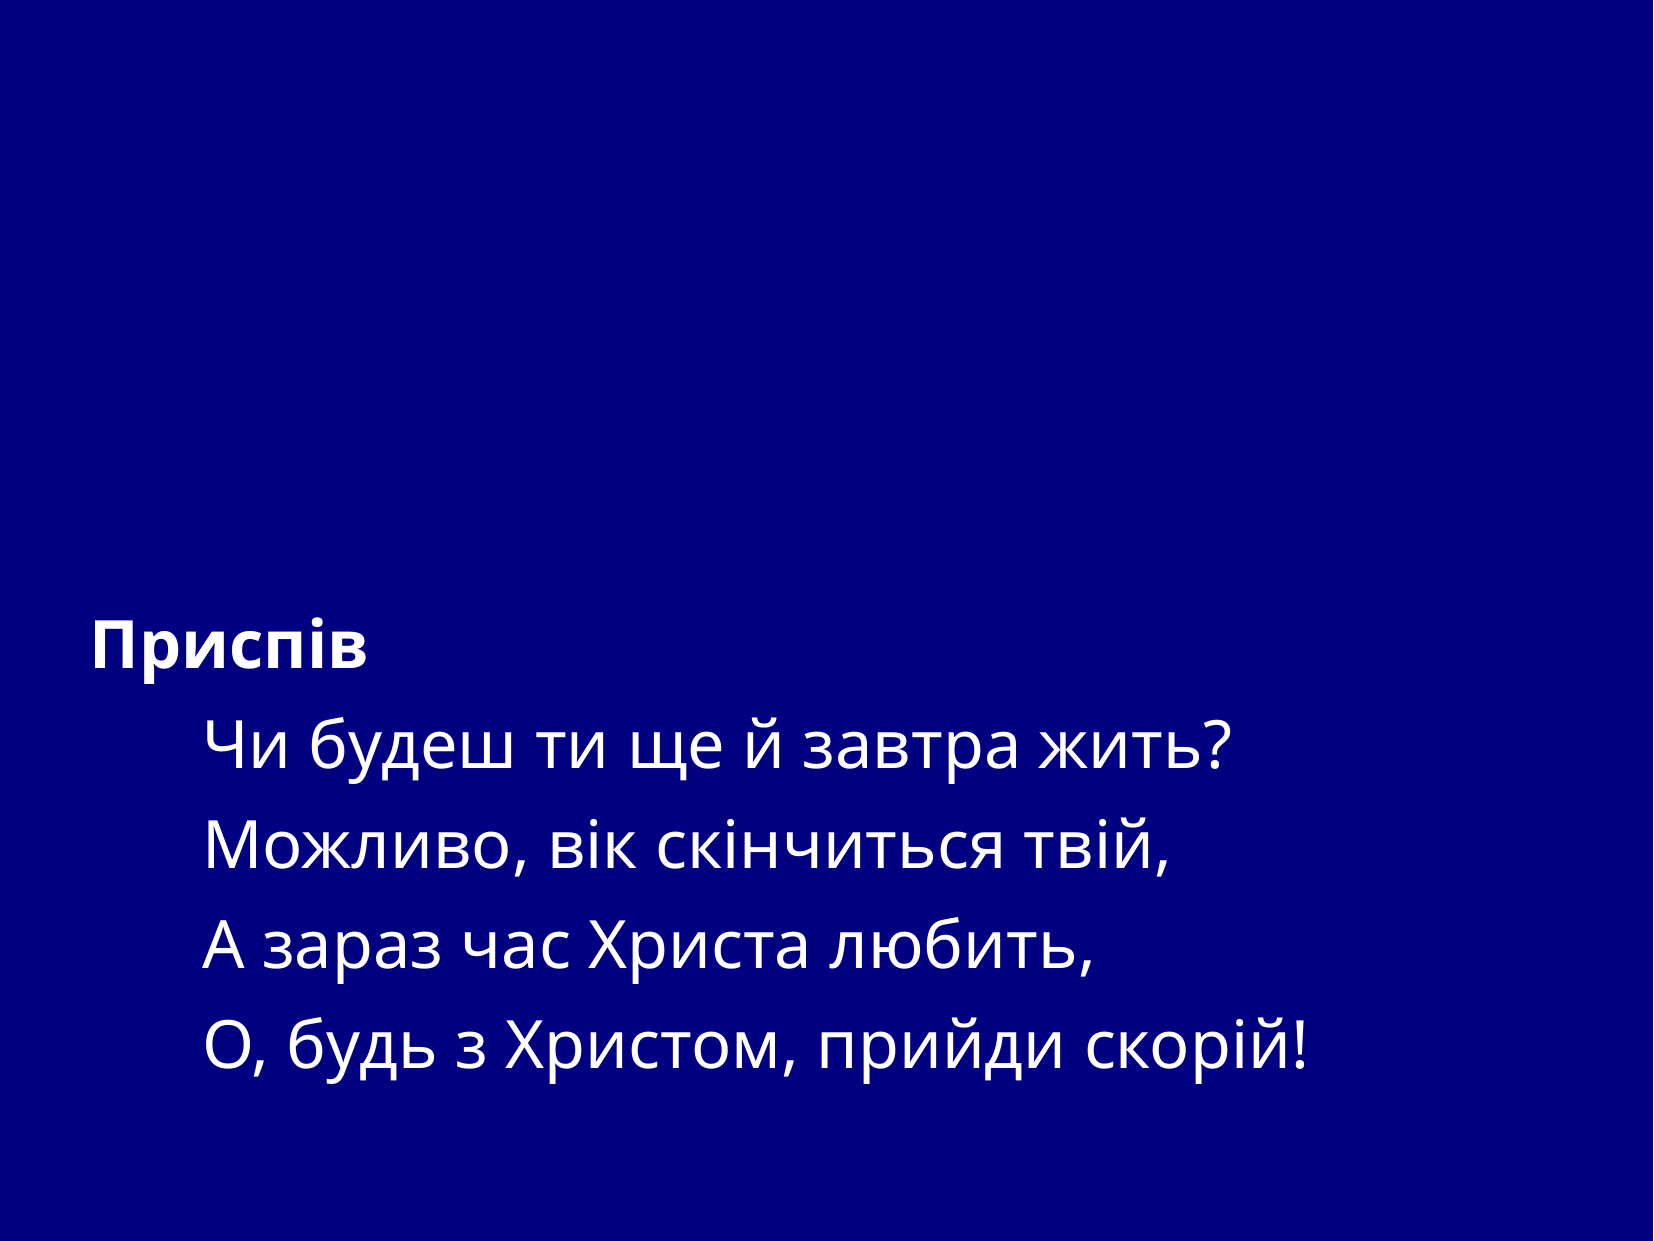

Приспів
	Чи будеш ти ще й завтра жить?
	Можливо, вік скінчиться твій,
	А зараз час Христа любить,
	О, будь з Христом, прийди скорій!